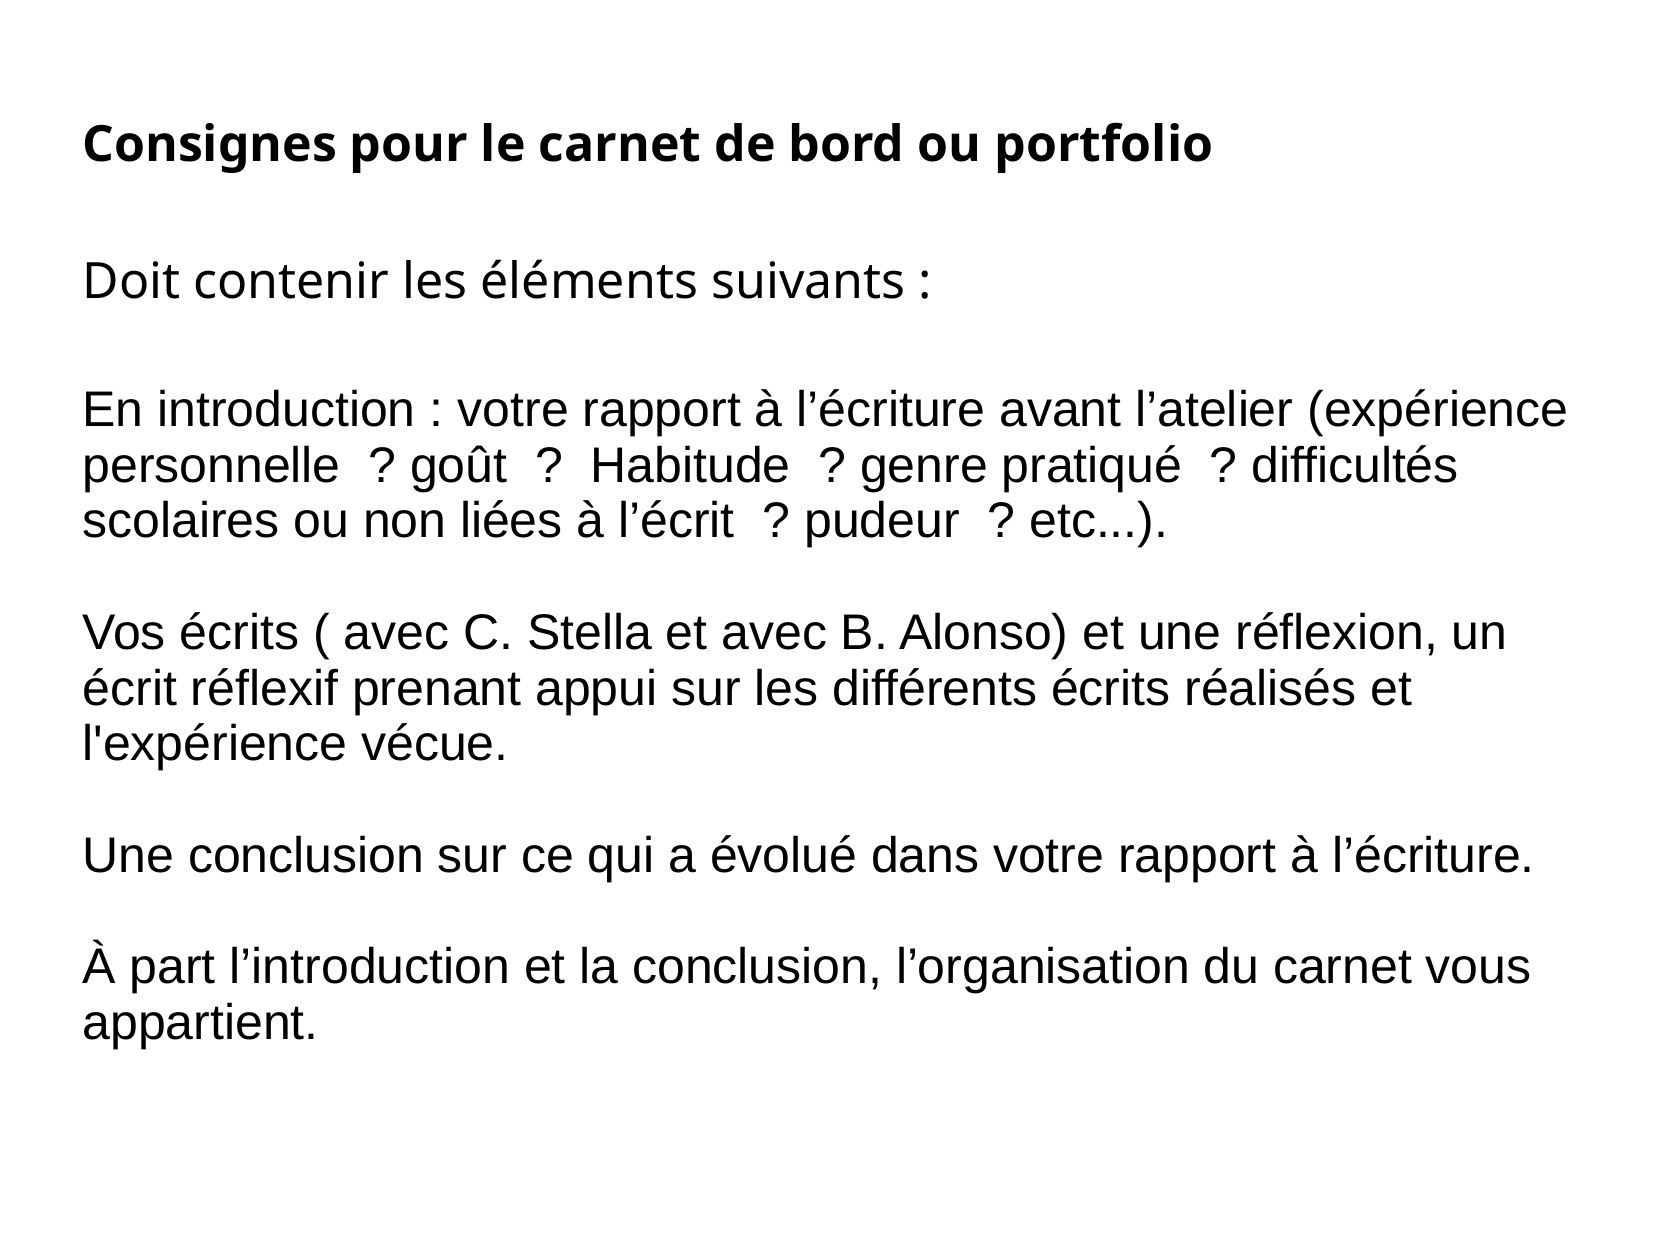

# Consignes pour le carnet de bord ou portfolio
Doit contenir les éléments suivants :
En introduction : votre rapport à l’écriture avant l’atelier (expérience personnelle  ? goût  ? Habitude  ? genre pratiqué  ? difficultés scolaires ou non liées à l’écrit  ? pudeur  ? etc...).
Vos écrits ( avec C. Stella et avec B. Alonso) et une réflexion, un écrit réflexif prenant appui sur les différents écrits réalisés et l'expérience vécue.
Une conclusion sur ce qui a évolué dans votre rapport à l’écriture.
À part l’introduction et la conclusion, l’organisation du carnet vous appartient.